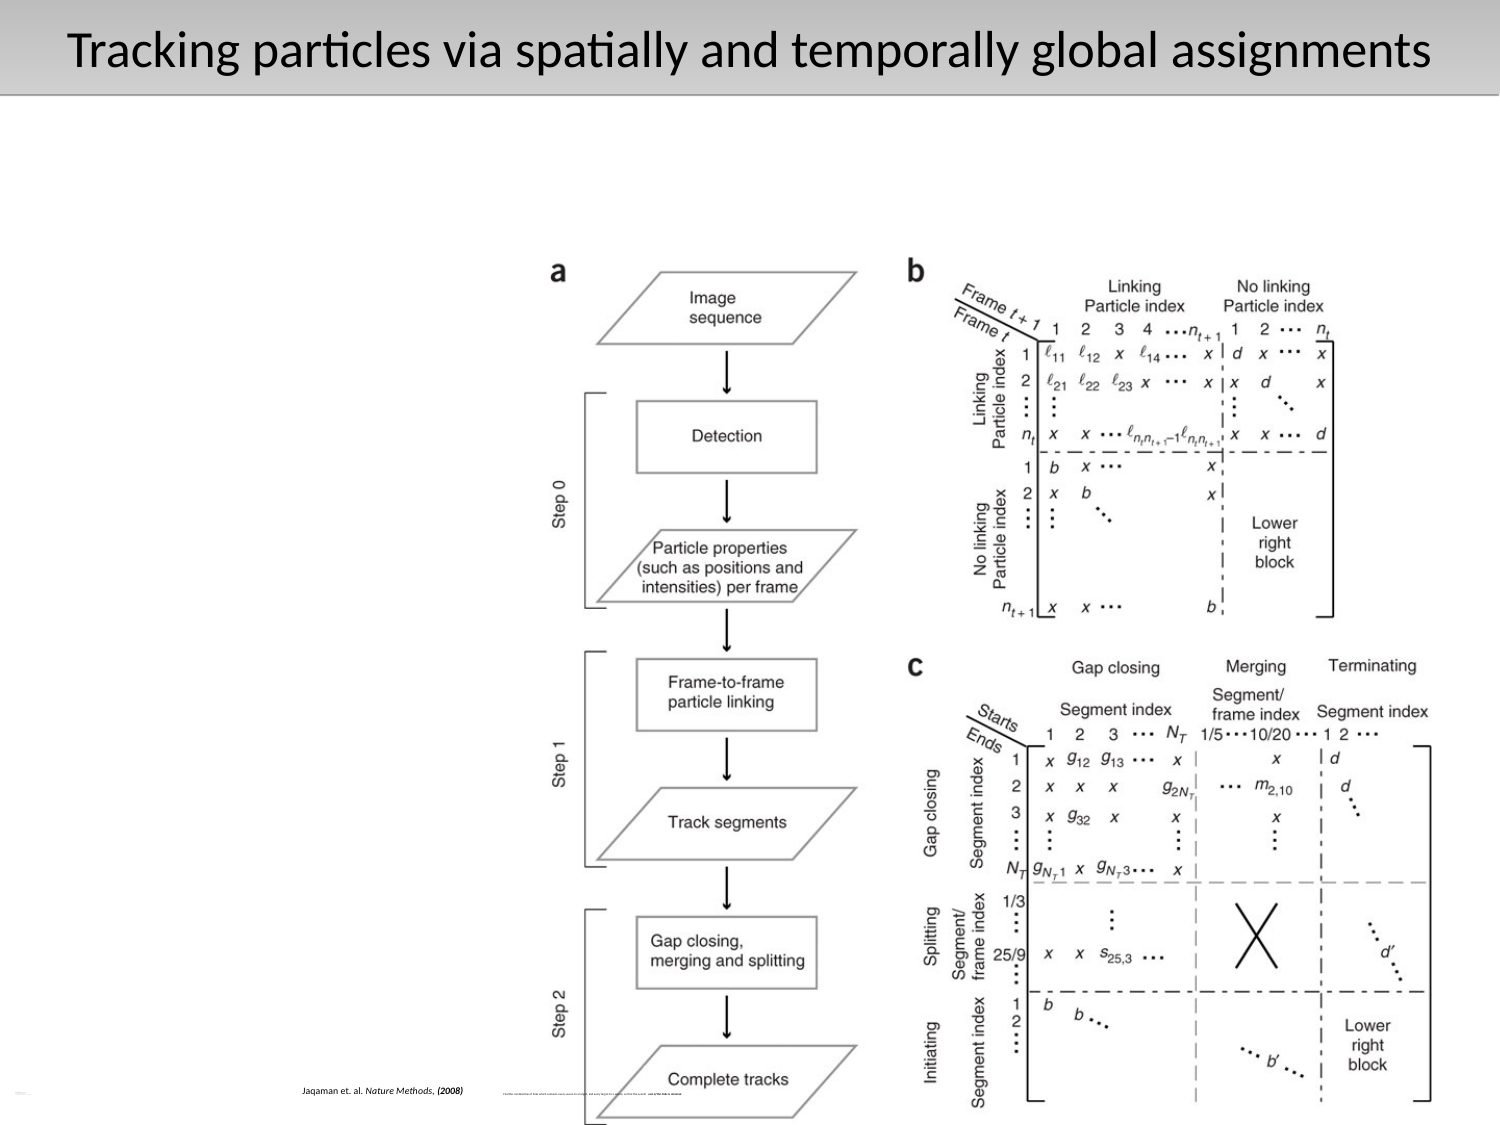

# Tracking particles via spatially and temporally global assignments
linear assignment problem (LAP)
Cost matrix controlling particle assignments between frames
Cost matrix controlling gap closing, merging and splitting
Globally optimal in space and in time Computationally tractable approximation t o MHT
Jaqaman et. al. Nature Methods, (2008)
Find the combination of links which connects every source to a target, and every target to a source, so that the overall cost of the links is minimal.